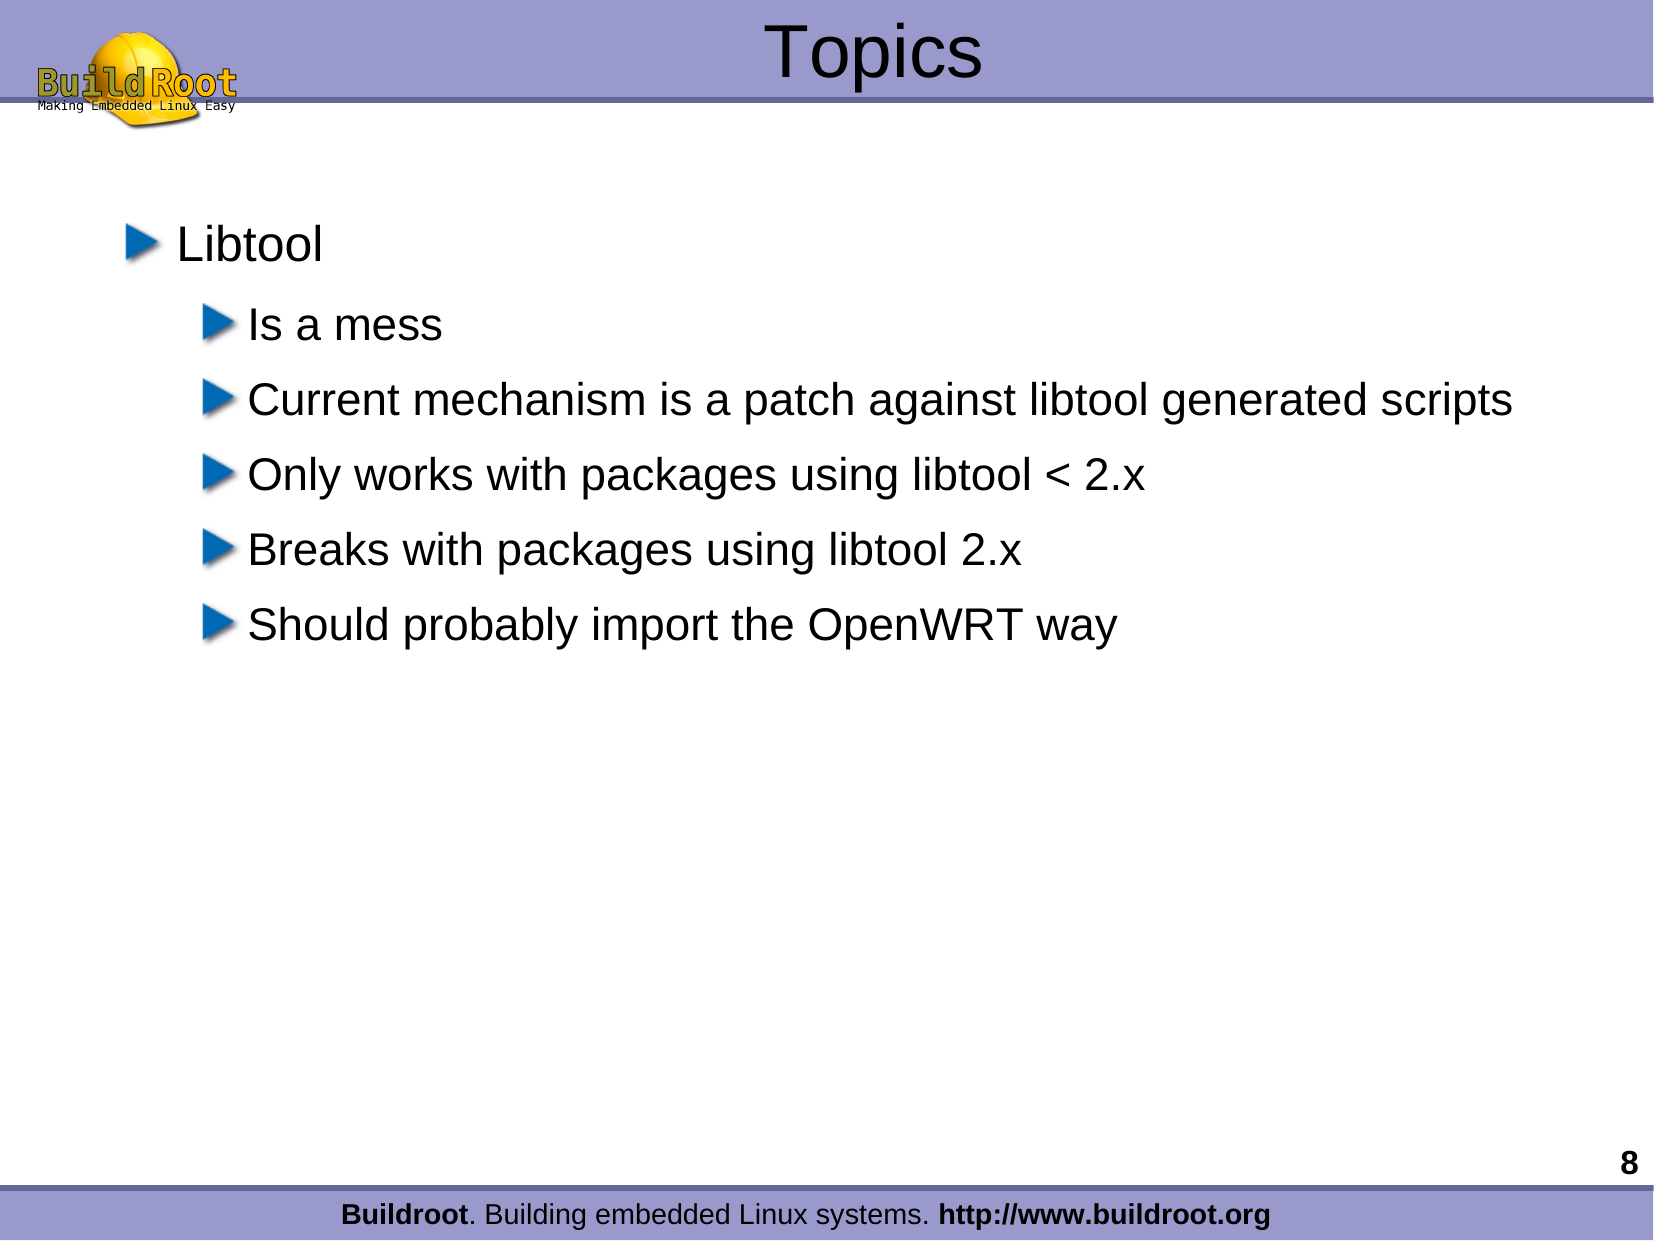

# Topics
Libtool
Is a mess
Current mechanism is a patch against libtool generated scripts
Only works with packages using libtool < 2.x
Breaks with packages using libtool 2.x
Should probably import the OpenWRT way